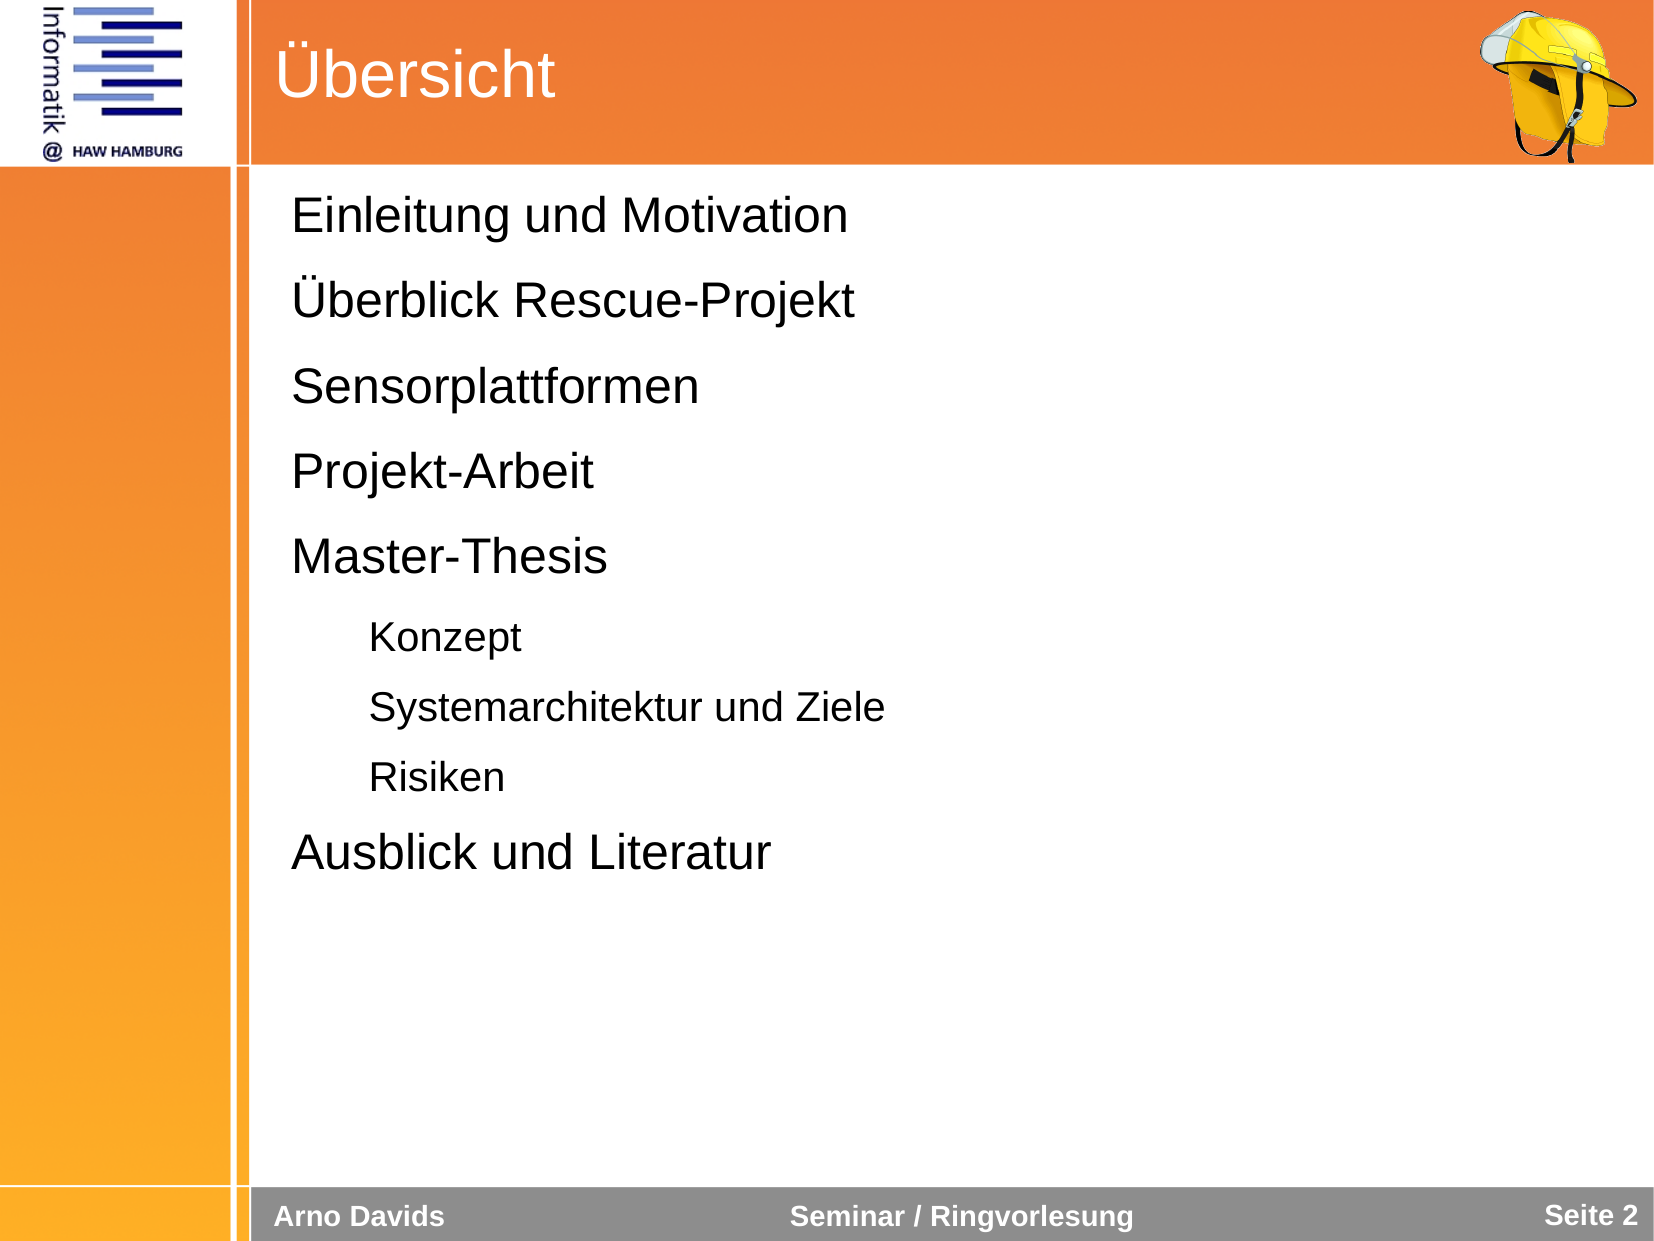

# Übersicht
Einleitung und Motivation
Überblick Rescue-Projekt
Sensorplattformen
Projekt-Arbeit
Master-Thesis
Konzept
Systemarchitektur und Ziele
Risiken
Ausblick und Literatur